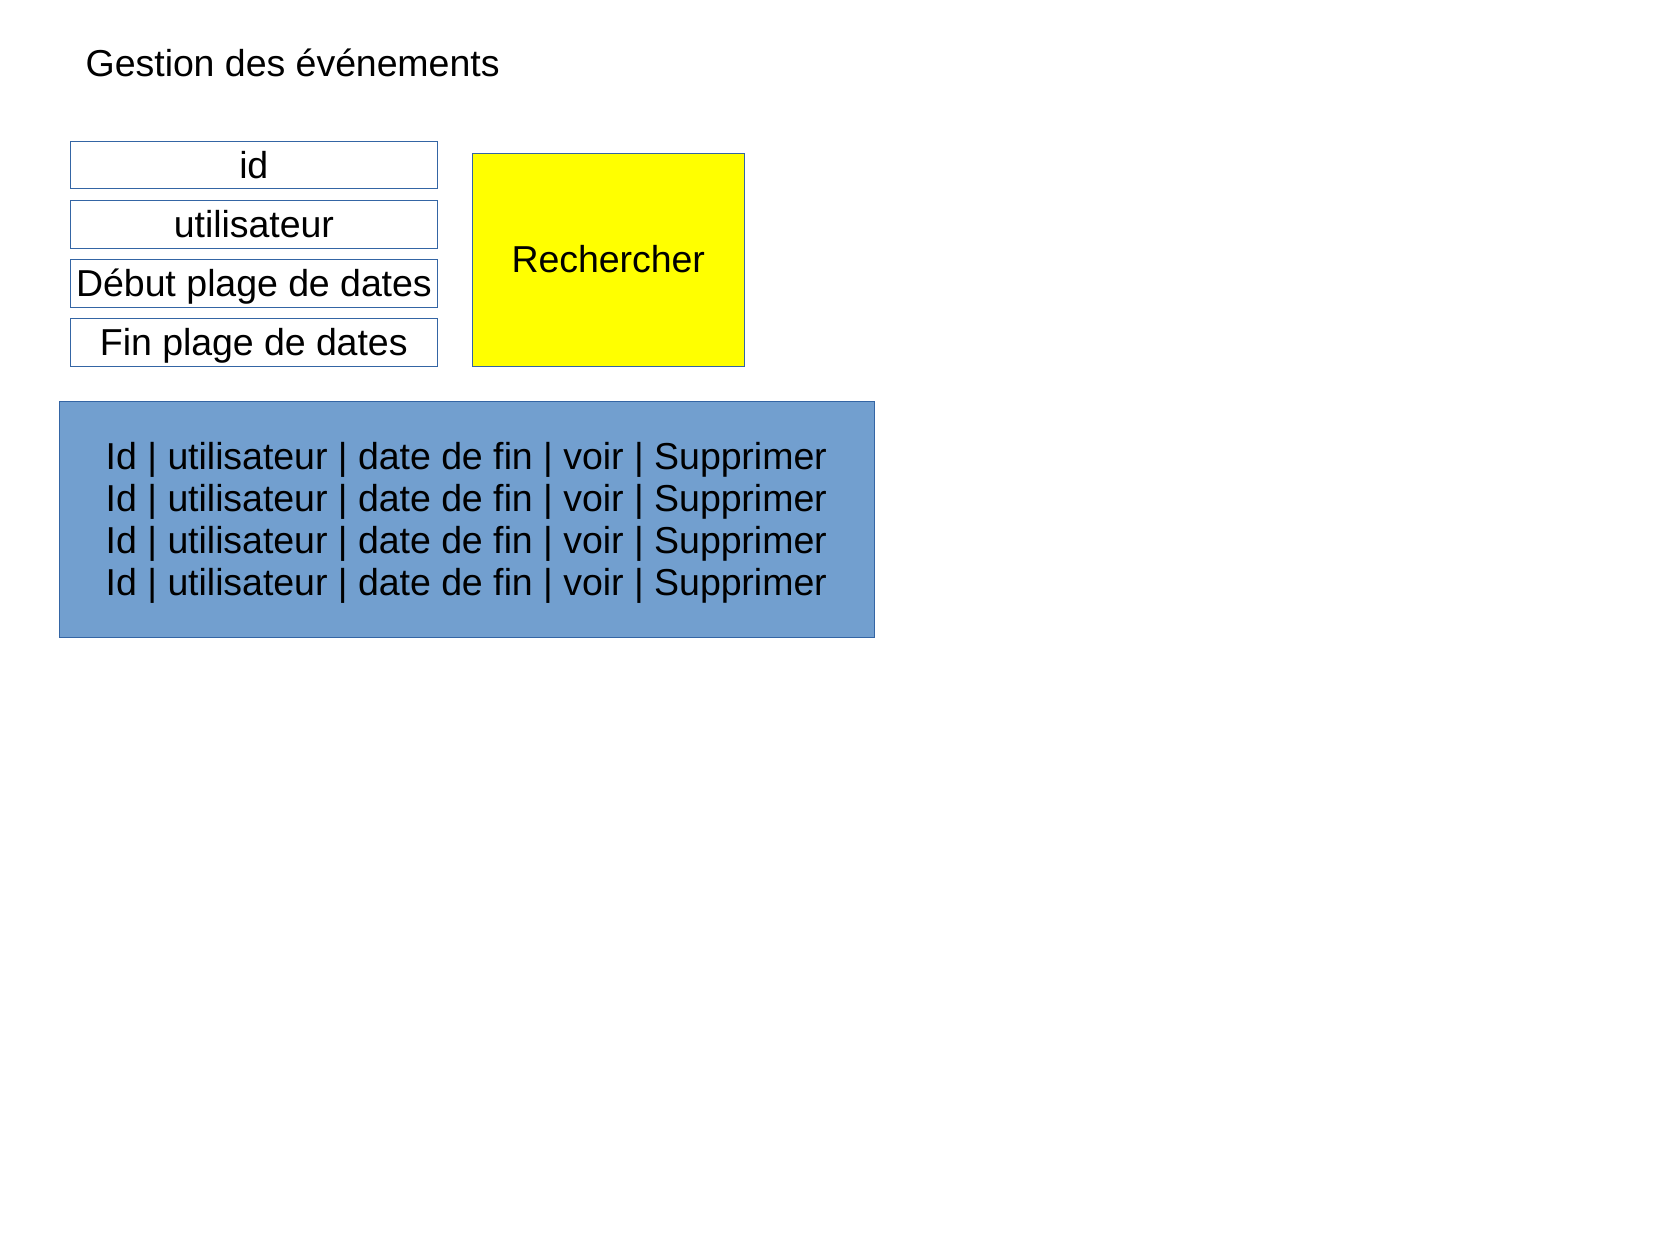

Gestion des événements
id
Rechercher
utilisateur
Début plage de dates
Fin plage de dates
Id | utilisateur | date de fin | voir | Supprimer
Id | utilisateur | date de fin | voir | Supprimer
Id | utilisateur | date de fin | voir | Supprimer
Id | utilisateur | date de fin | voir | Supprimer